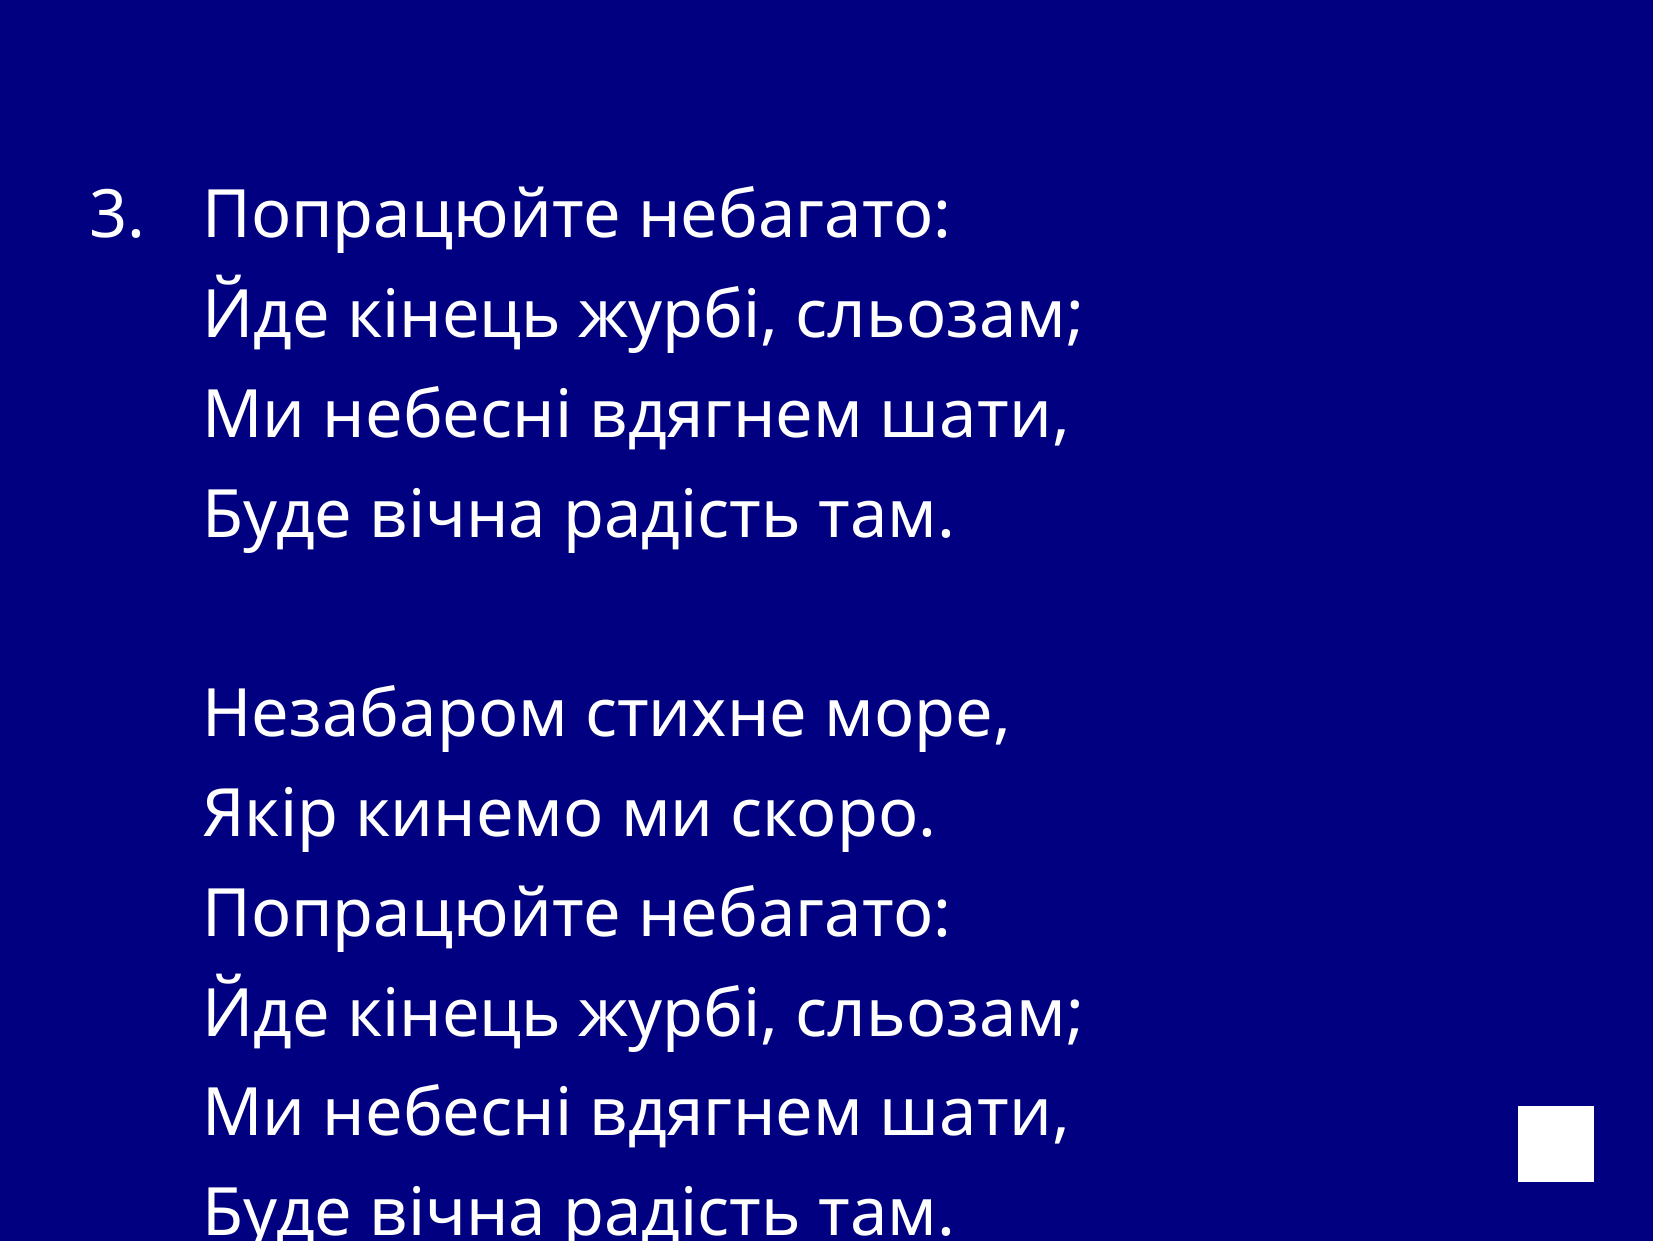

3.	Попрацюйте небагато:
	Йде кінець журбі, сльозам;
	Ми небесні вдягнем шати,
	Буде вічна радість там.
	Незабаром стихне море,
	Якір кинемо ми скоро.
	Попрацюйте небагато:
	Йде кінець журбі, сльозам;
	Ми небесні вдягнем шати,
	Буде вічна радість там.